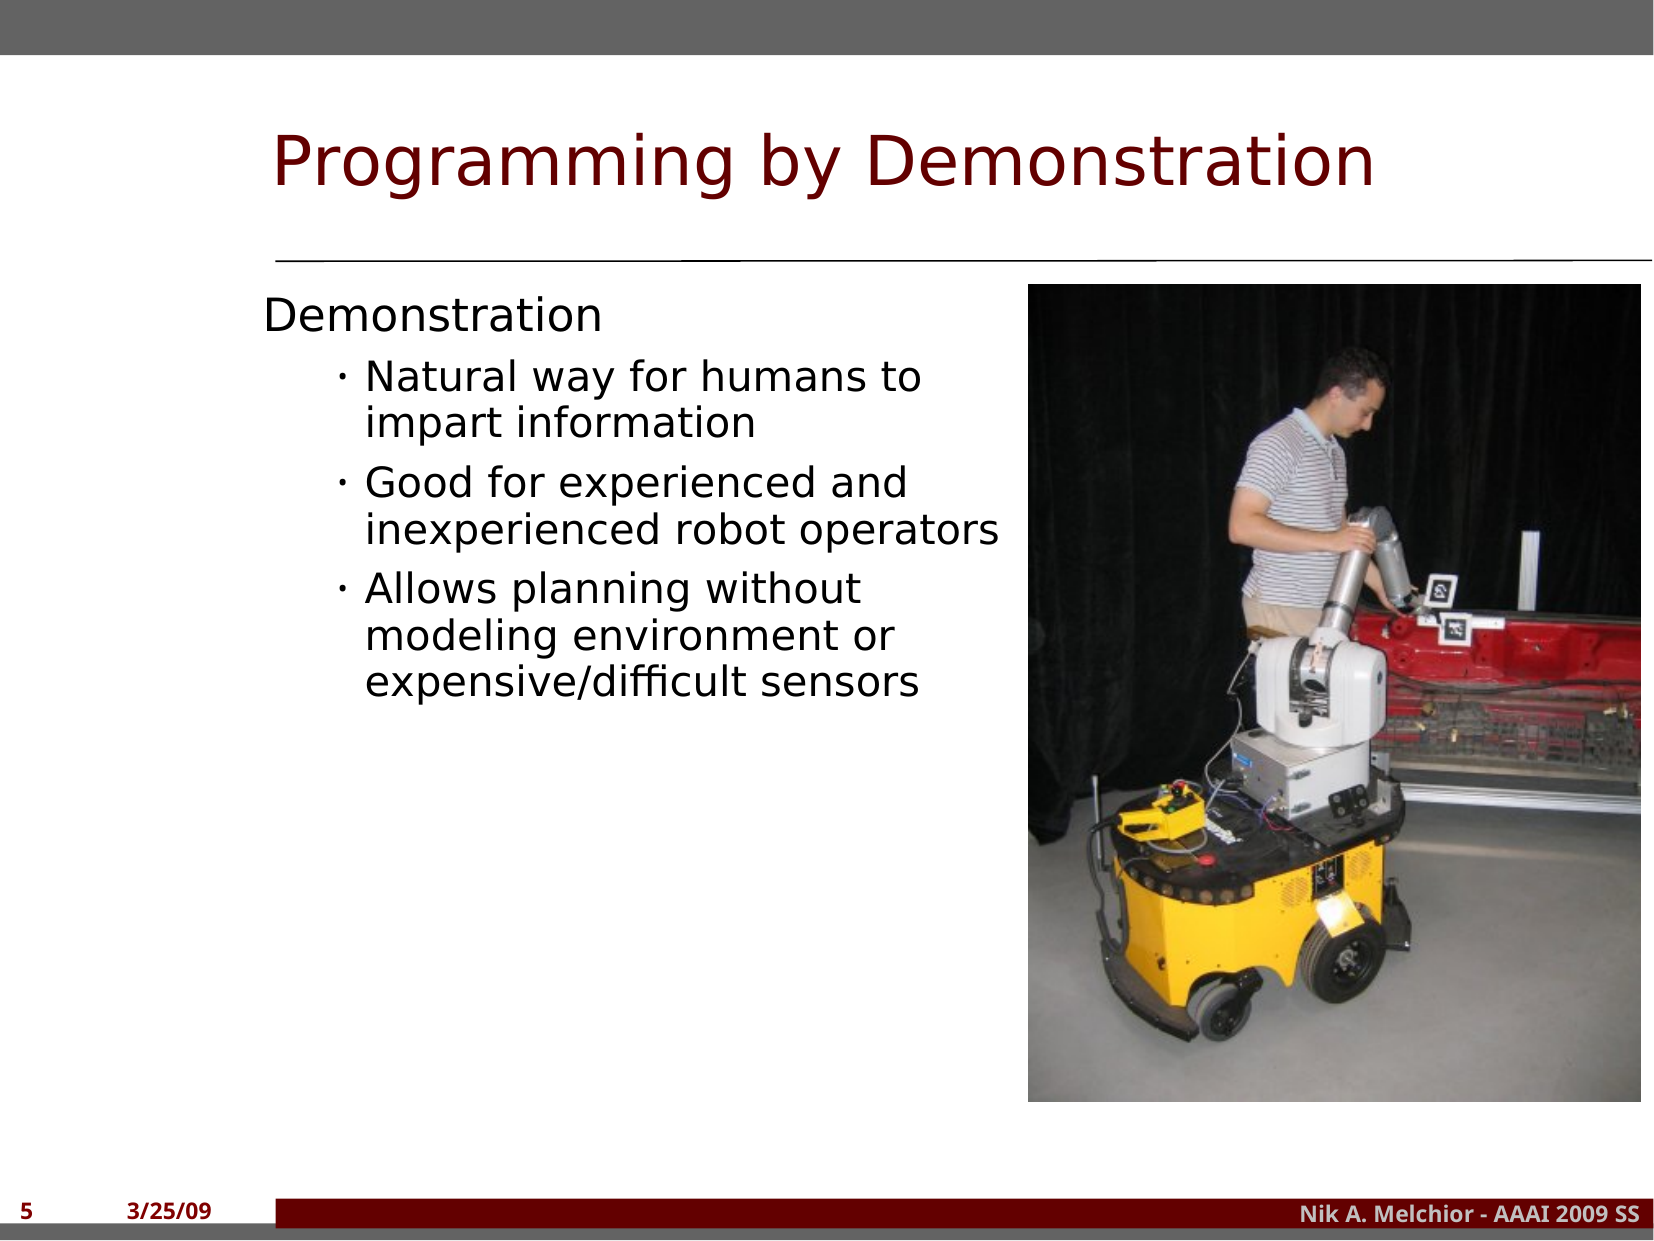

# Programming by Demonstration
Demonstration
Natural way for humans to impart information
Good for experienced and inexperienced robot operators
Allows planning without modeling environment or expensive/difficult sensors
5
3/25/09
Nik A. Melchior - AAAI 2009 SS